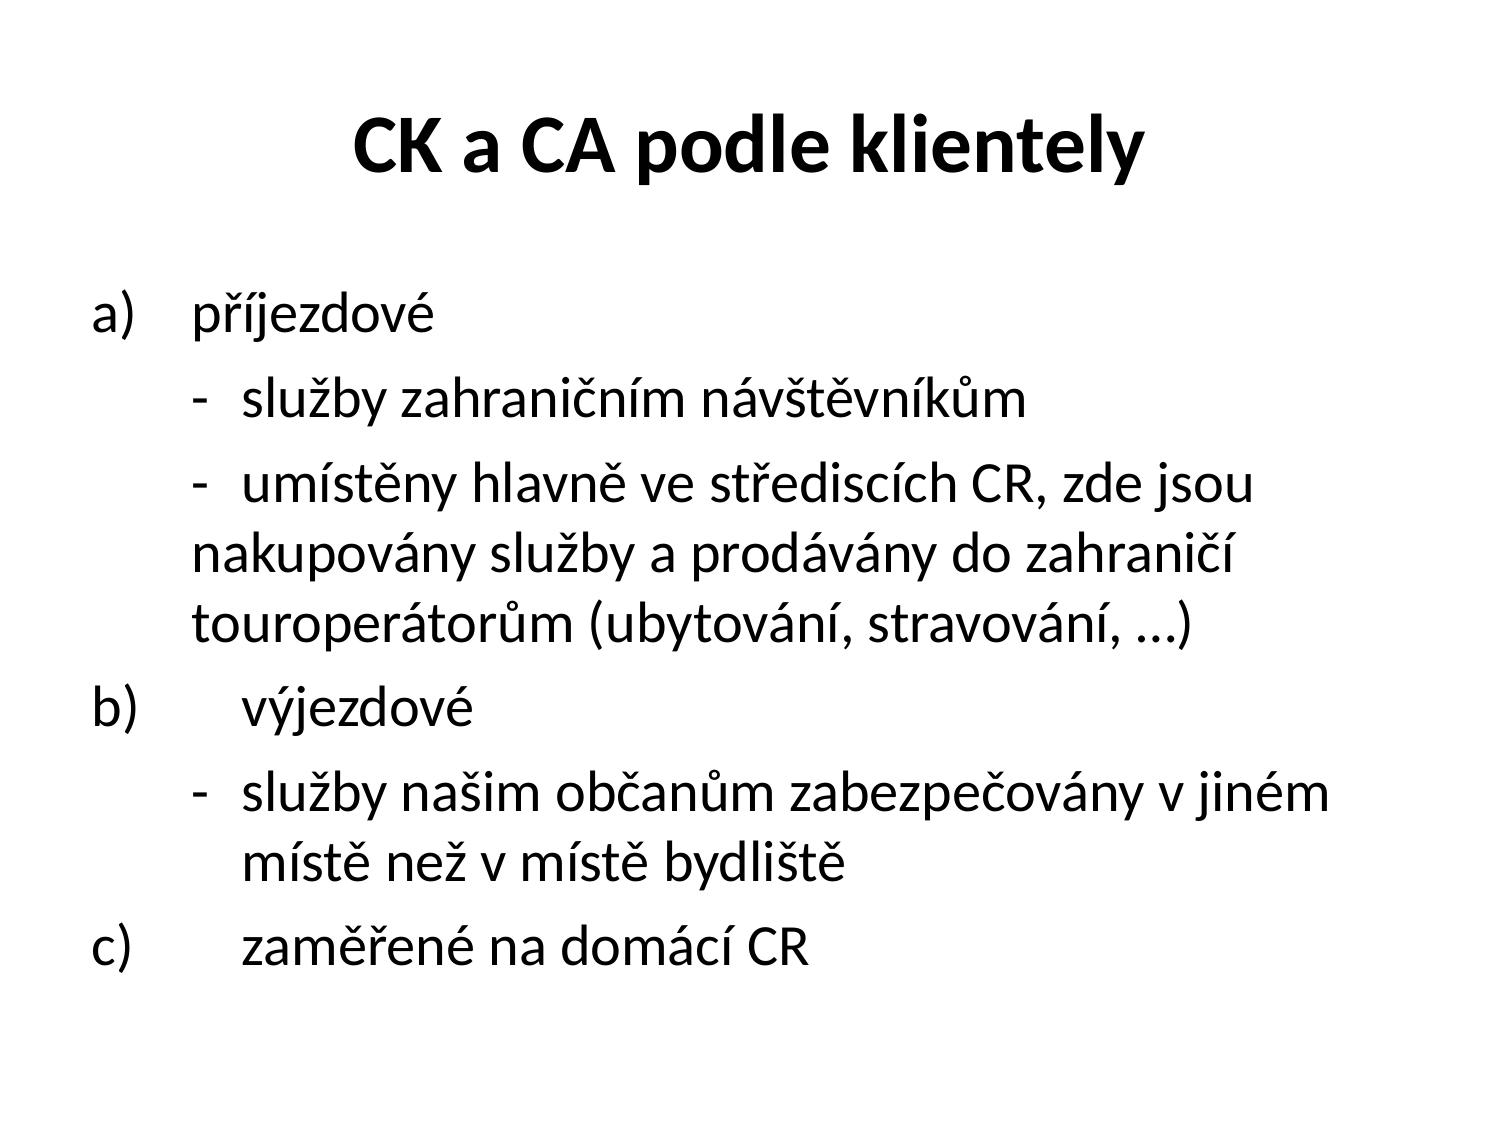

# CK a CA podle klientely
příjezdové
	-	služby zahraničním návštěvníkům
	-	umístěny hlavně ve střediscích CR, zde jsou 	nakupovány služby a prodávány do zahraničí 	touroperátorům (ubytování, stravování, …)
b)		výjezdové
	-	služby našim občanům zabezpečovány v jiném 	místě než v místě bydliště
c)		zaměřené na domácí CR